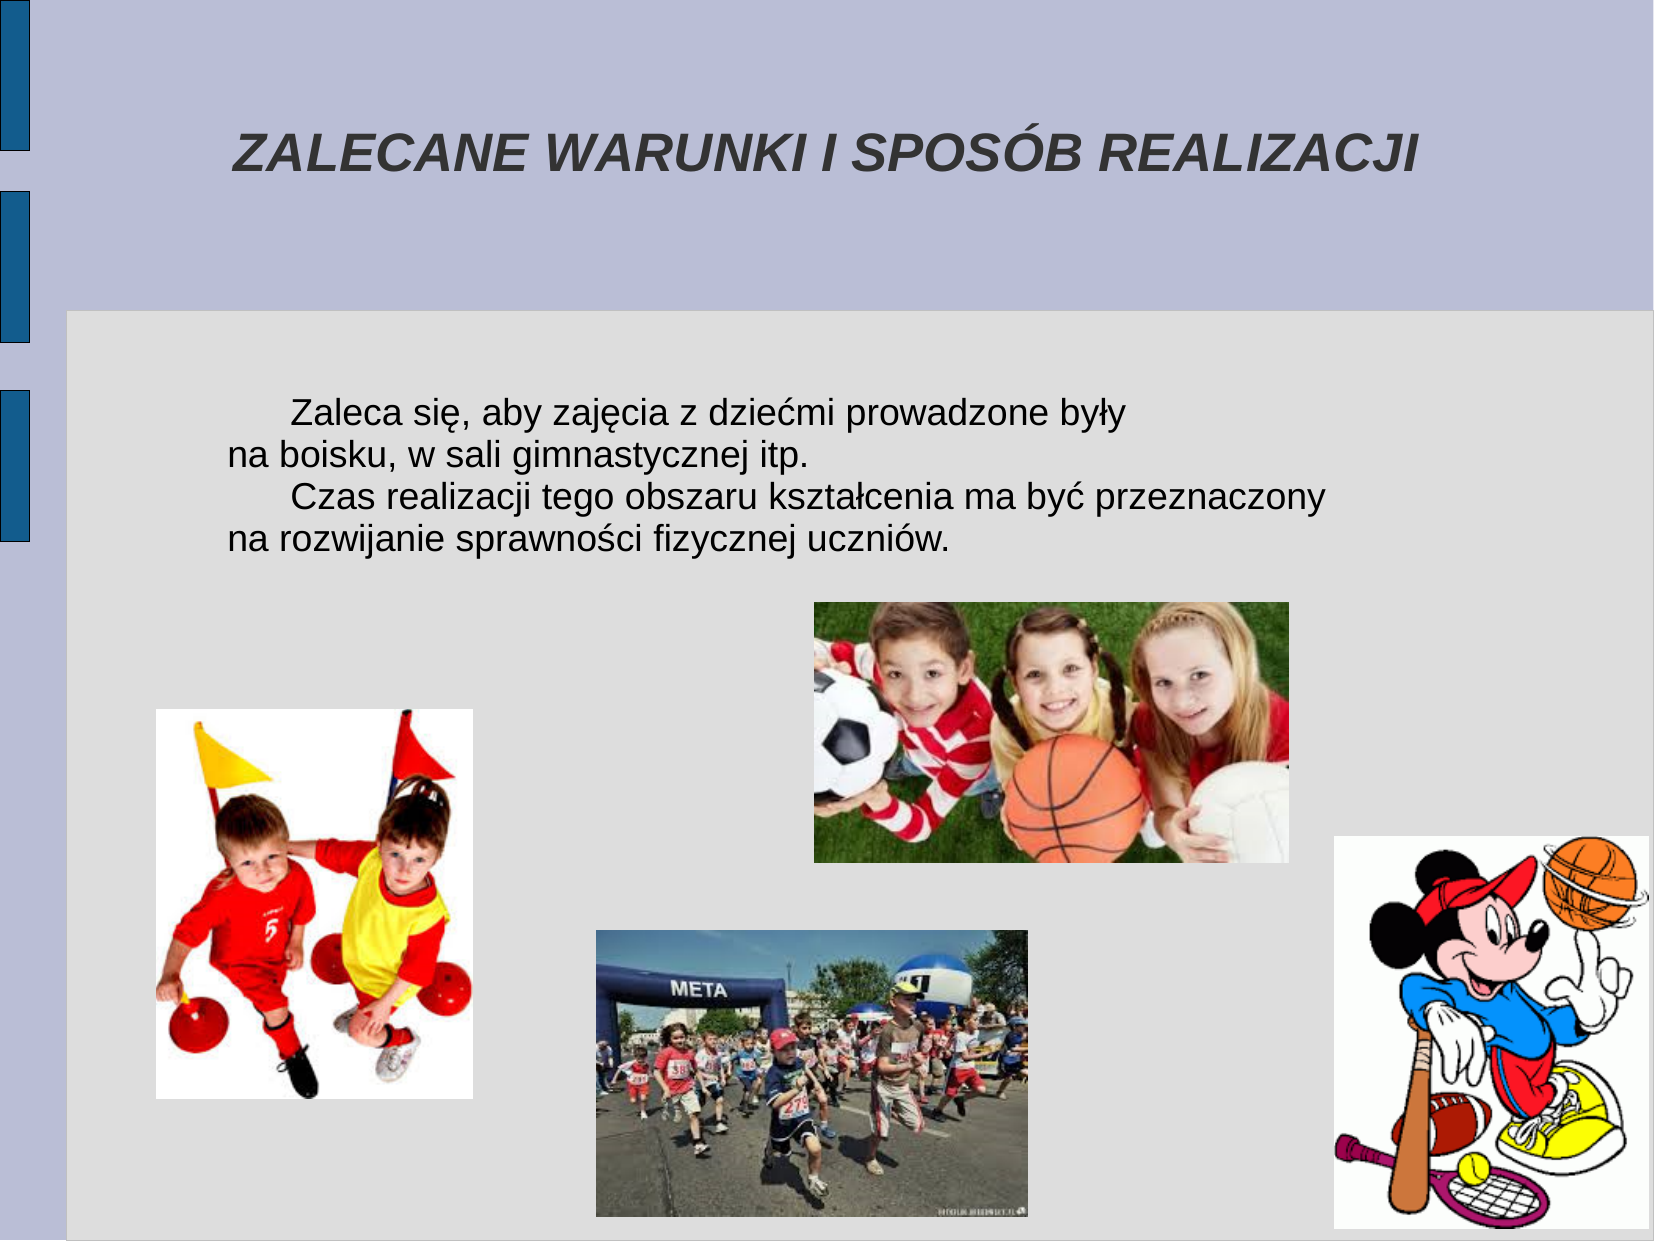

# ZALECANE WARUNKI I SPOSÓB REALIZACJI
 Zaleca się, aby zajęcia z dziećmi prowadzone były
na boisku, w sali gimnastycznej itp.
 Czas realizacji tego obszaru kształcenia ma być przeznaczony na rozwijanie sprawności ﬁzycznej uczniów.